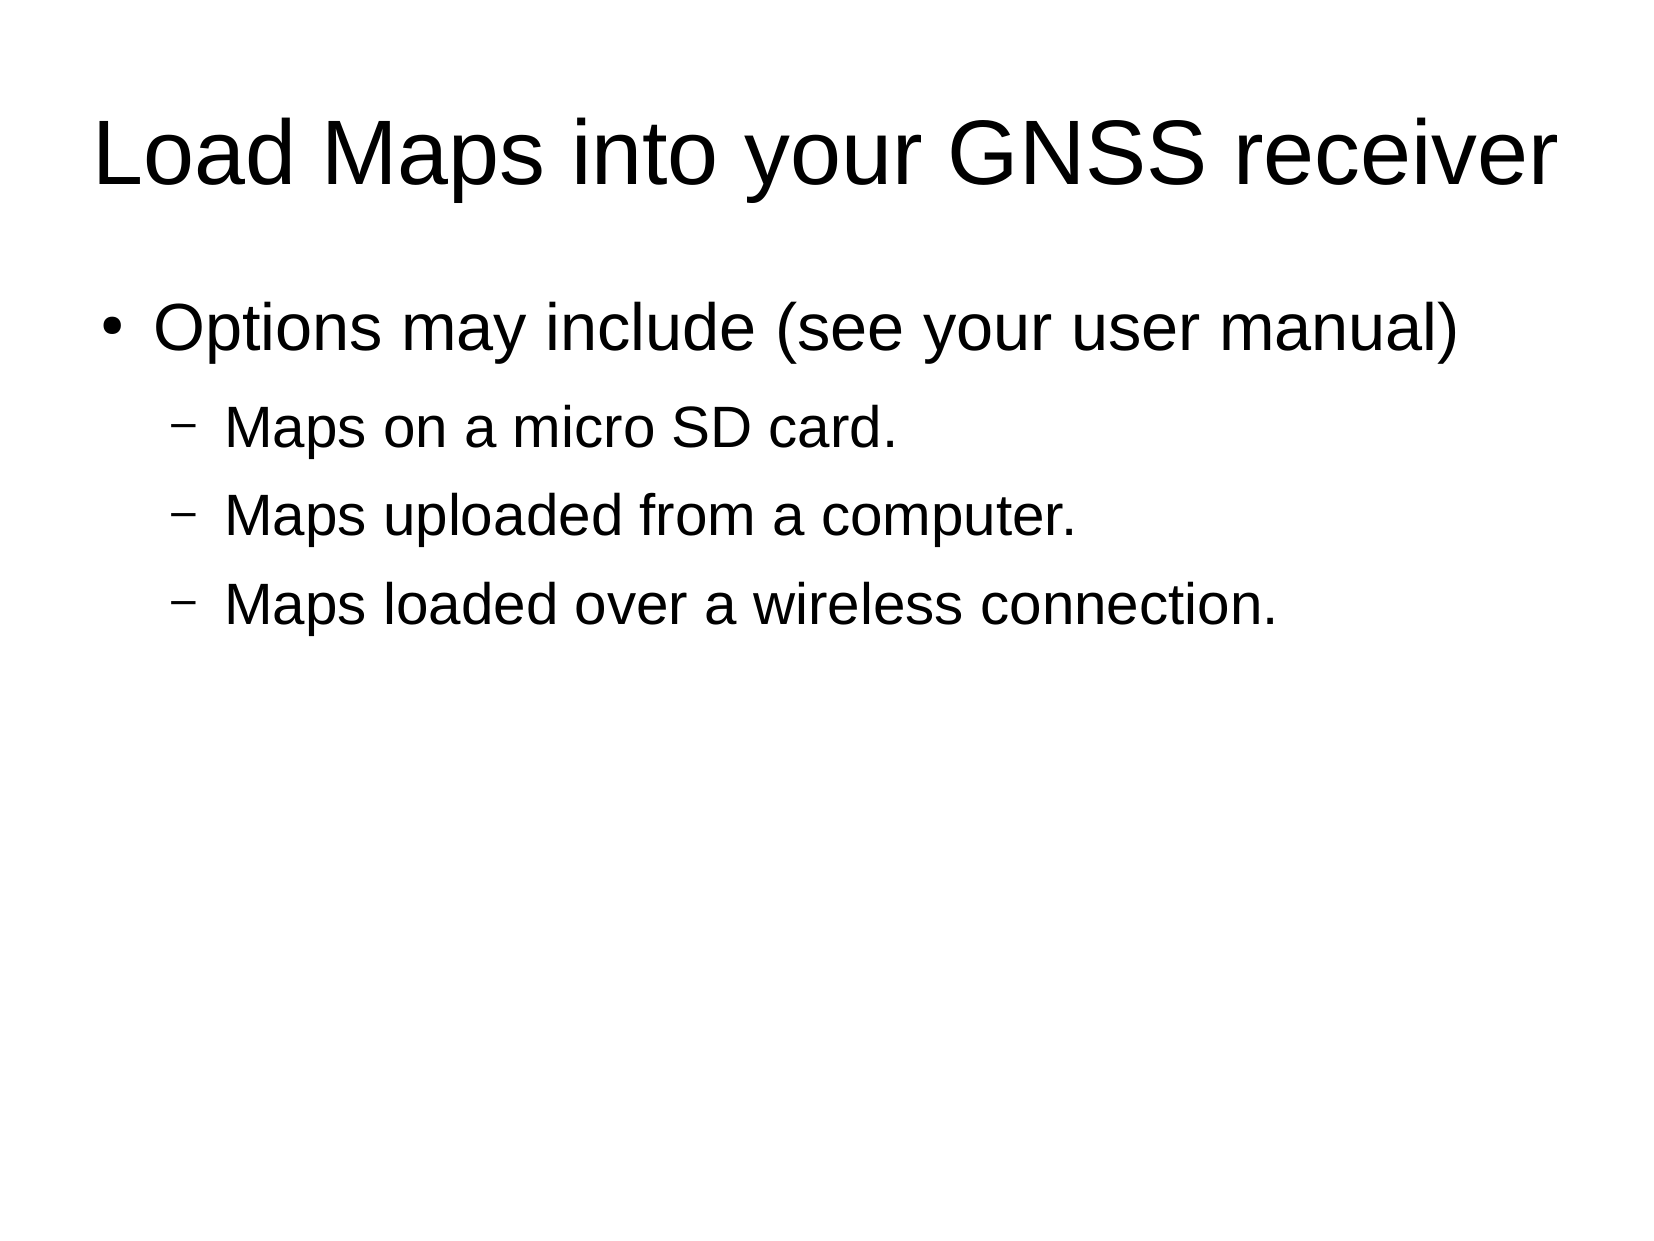

# Load Maps into your GNSS receiver
Options may include (see your user manual)
Maps on a micro SD card.
Maps uploaded from a computer.
Maps loaded over a wireless connection.